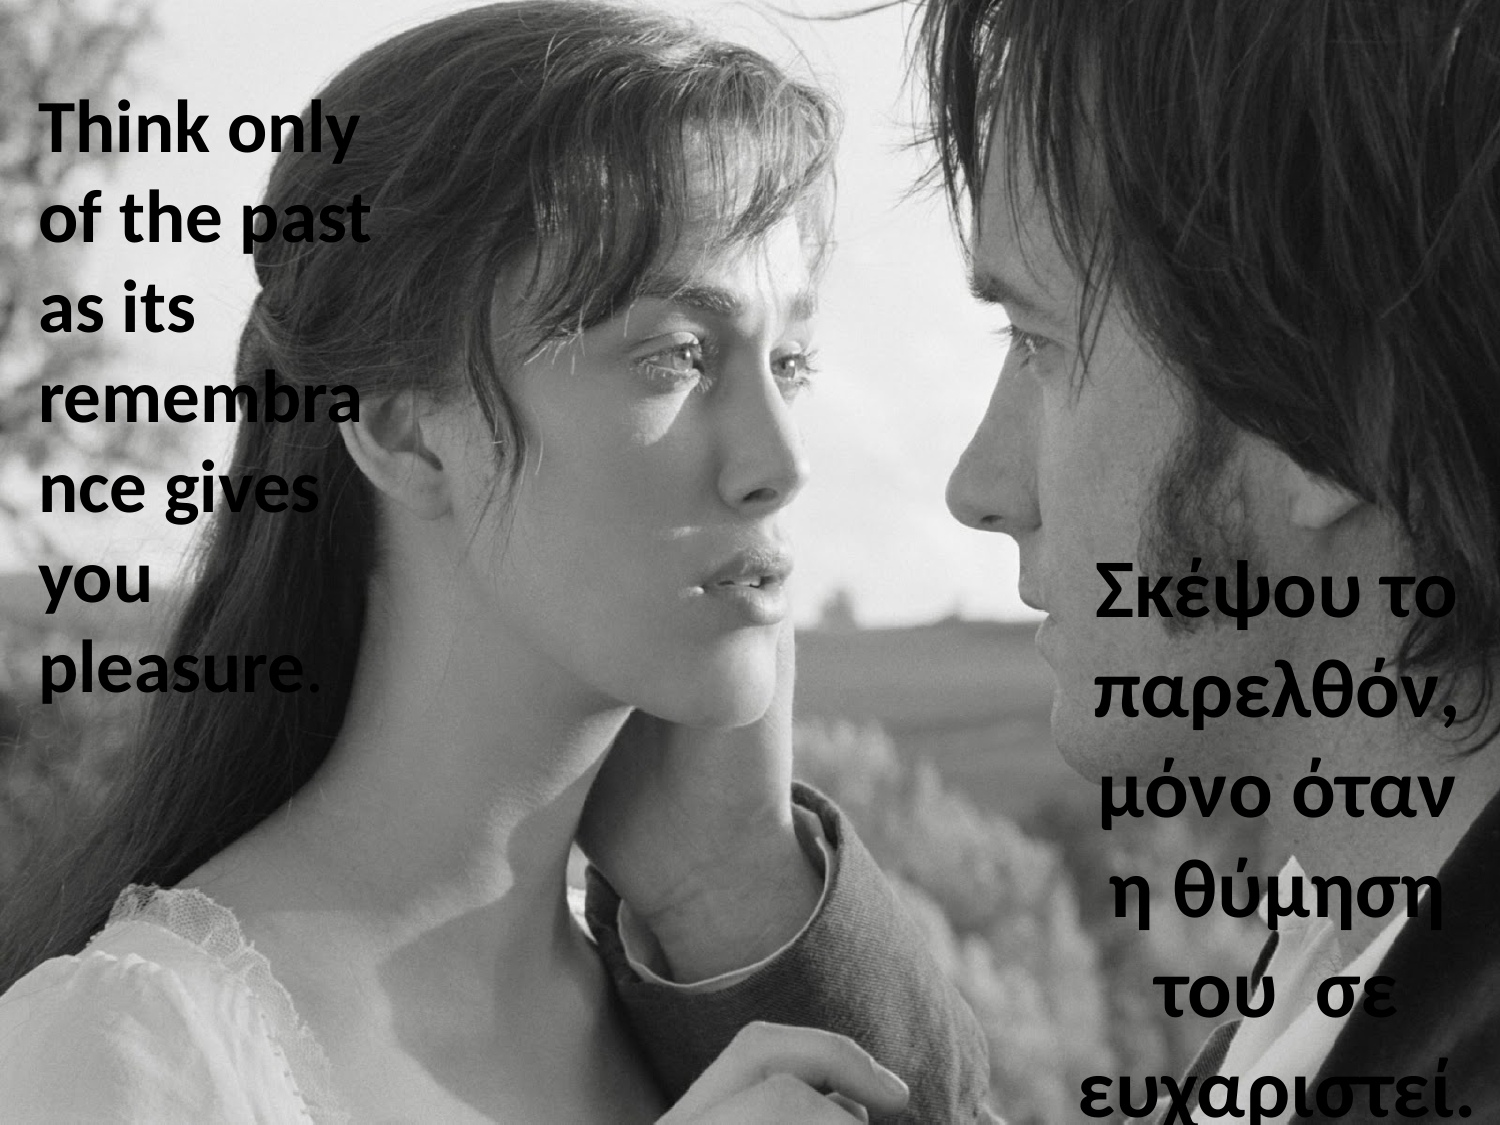

Think only of the past as its remembrance gives you pleasure.
Σκέψου το παρελθόν, μόνο όταν η θύμηση του σε ευχαριστεί.